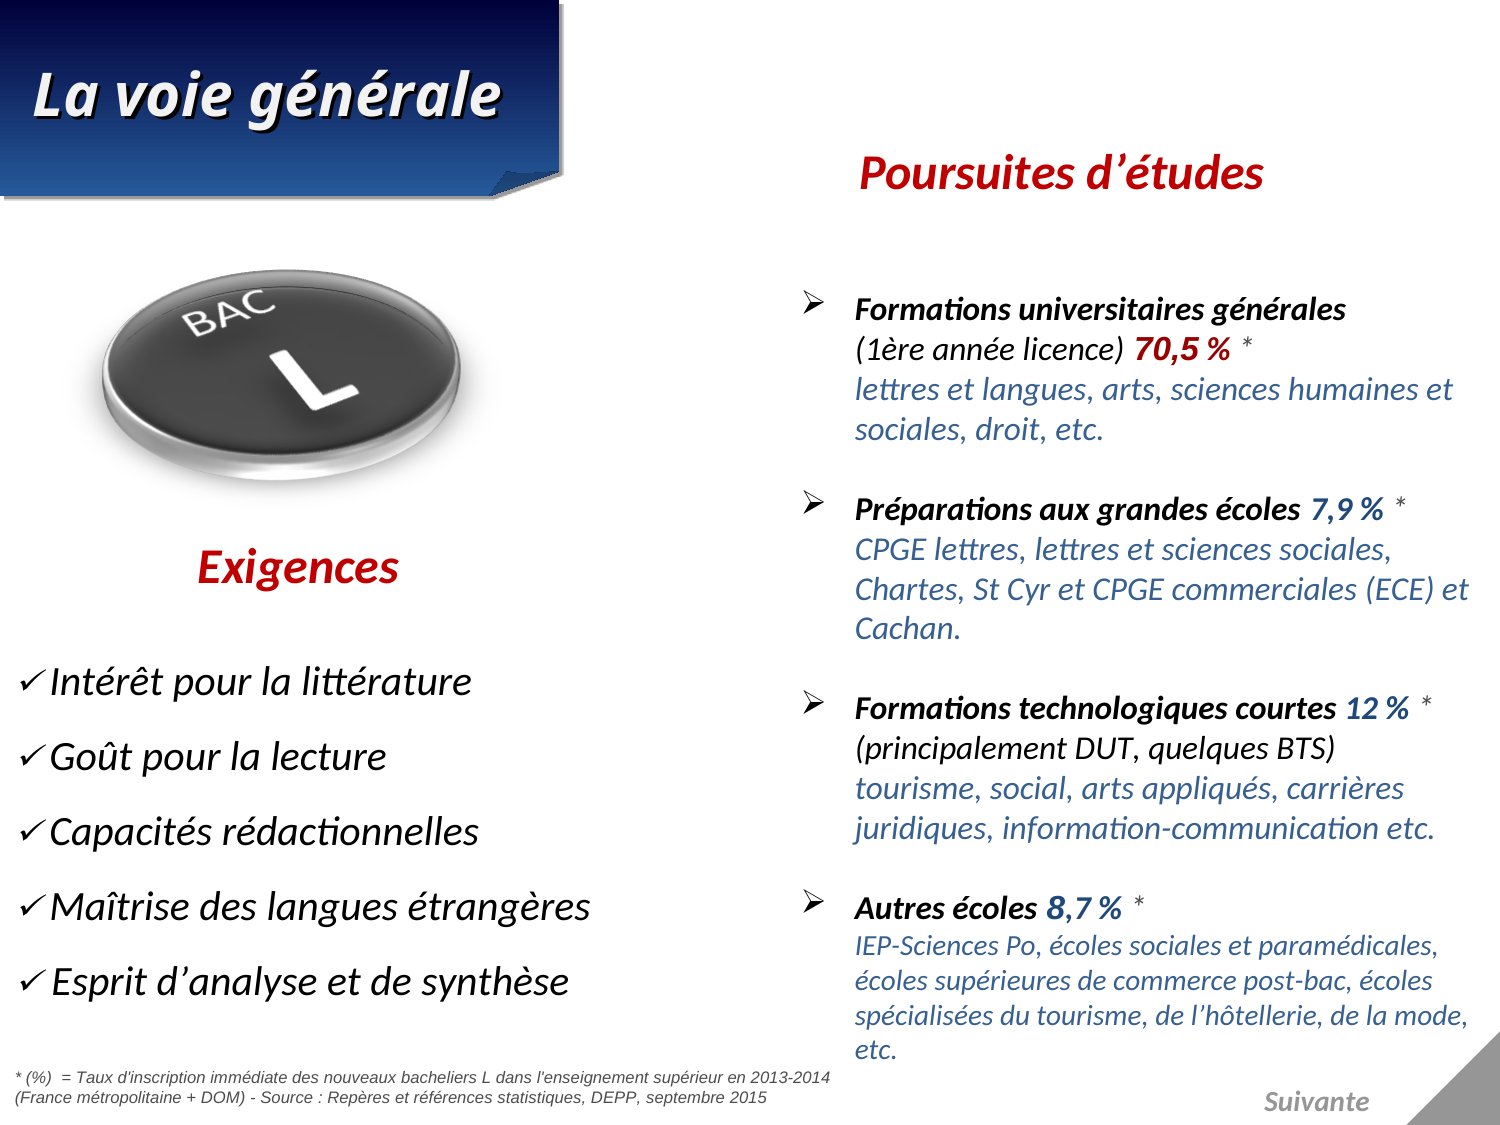

La voie générale
Poursuites d’études
Formations universitaires générales
(1ère année licence) 70,5 % *
lettres et langues, arts, sciences humaines et sociales, droit, etc.
Préparations aux grandes écoles 7,9 % *
CPGE lettres, lettres et sciences sociales, Chartes, St Cyr et CPGE commerciales (ECE) et Cachan.
Formations technologiques courtes 12 % * (principalement DUT, quelques BTS)
tourisme, social, arts appliqués, carrières juridiques, information-communication etc.
Autres écoles 8,7 % *
IEP-Sciences Po, écoles sociales et paramédicales, écoles supérieures de commerce post-bac, écoles spécialisées du tourisme, de l’hôtellerie, de la mode, etc.
Exigences
 Intérêt pour la littérature
 Goût pour la lecture
 Capacités rédactionnelles
 Maîtrise des langues étrangères
 Esprit d’analyse et de synthèse
* (%) = Taux d'inscription immédiate des nouveaux bacheliers L dans l'enseignement supérieur en 2013-2014
(France métropolitaine + DOM) - Source : Repères et références statistiques, DEPP, septembre 2015
Suivante